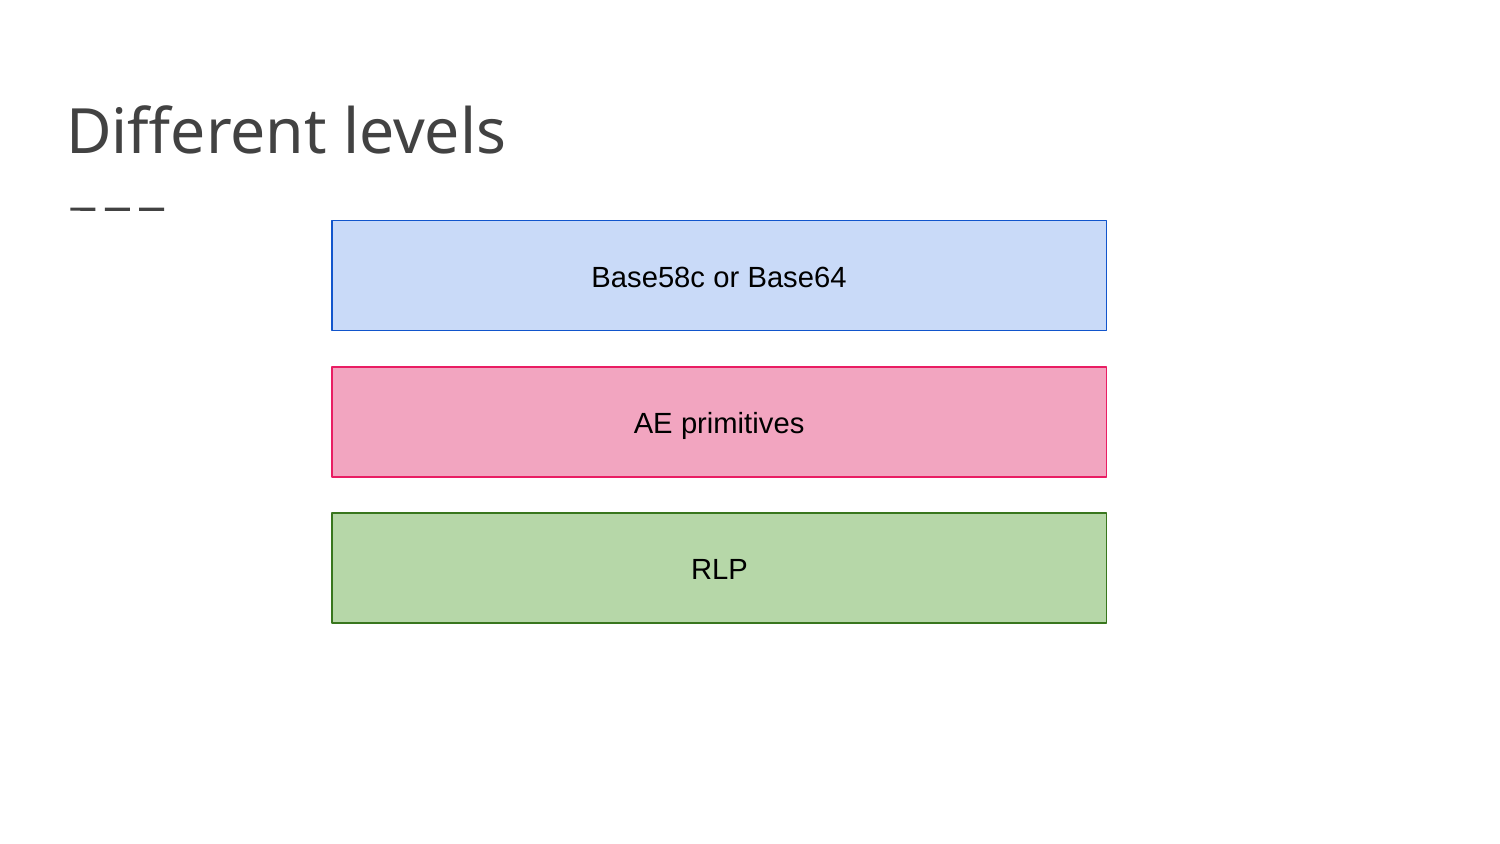

# Different levels
Base58c or Base64
AE primitives
RLP